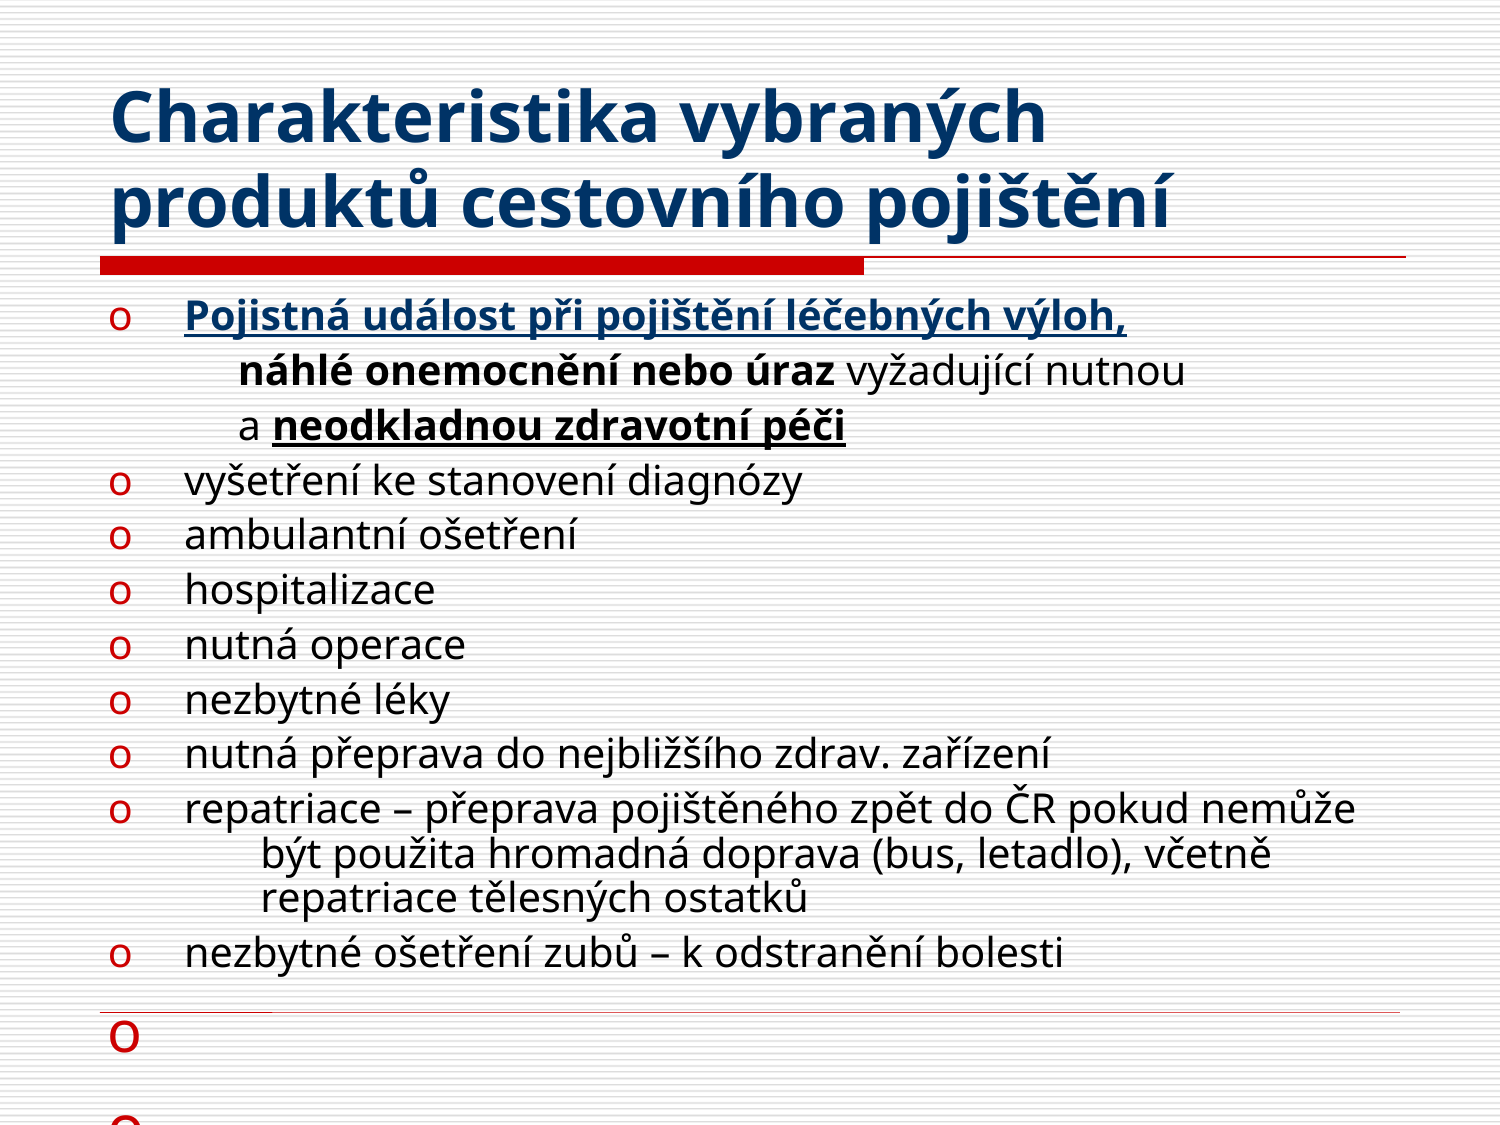

# Charakteristika vybraných produktů cestovního pojištění
Pojistná událost při pojištění léčebných výloh,
 náhlé onemocnění nebo úraz vyžadující nutnou
 a neodkladnou zdravotní péči
vyšetření ke stanovení diagnózy
ambulantní ošetření
hospitalizace
nutná operace
nezbytné léky
nutná přeprava do nejbližšího zdrav. zařízení
repatriace – přeprava pojištěného zpět do ČR pokud nemůže být použita hromadná doprava (bus, letadlo), včetně repatriace tělesných ostatků
nezbytné ošetření zubů – k odstranění bolesti